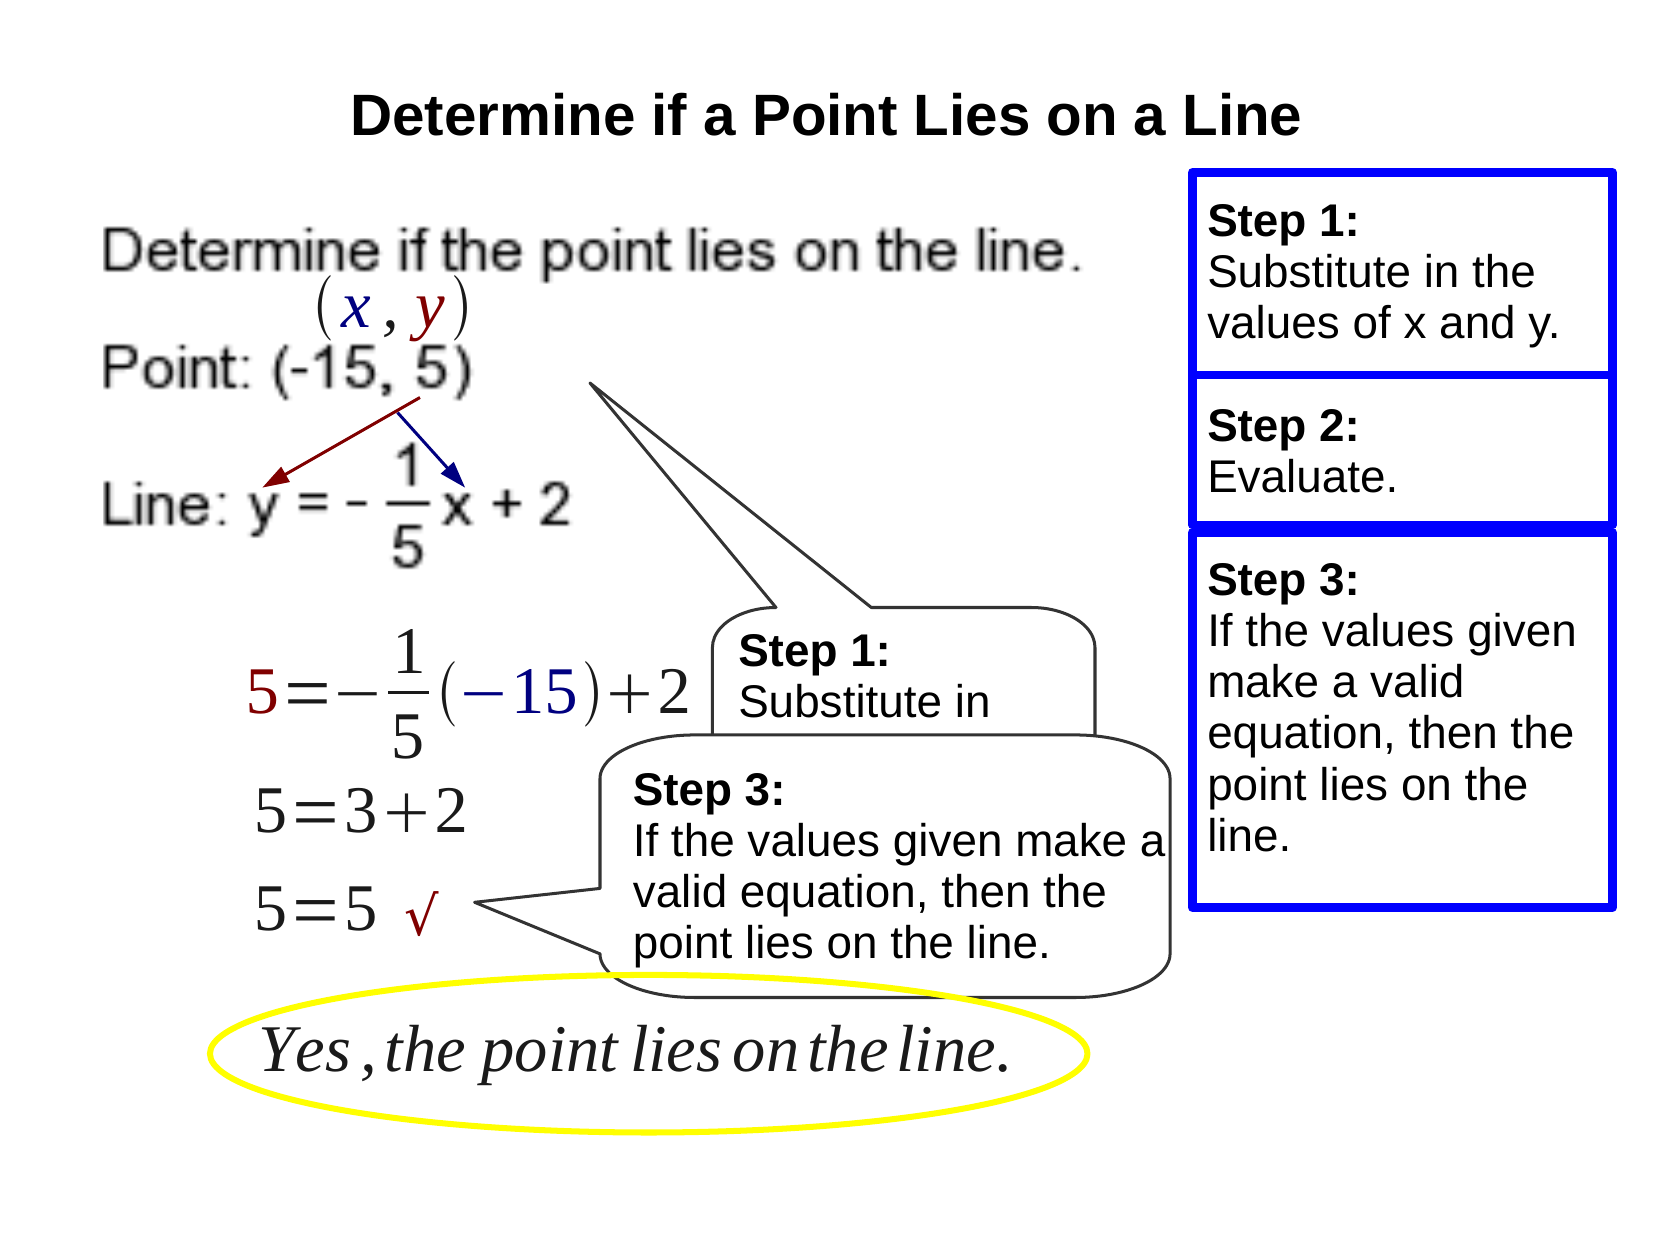

Determine if a Point Lies on a Line
Step 1:
Substitute in the values of x and y.
Step 2:
Evaluate.
Step 3:
If the values given make a valid equation, then the point lies on the line.
Step 1:
Substitute in
the values of x
and y.
Step 3:
If the values given make a
valid equation, then the
point lies on the line.
Step 2:
Evaluate.
√